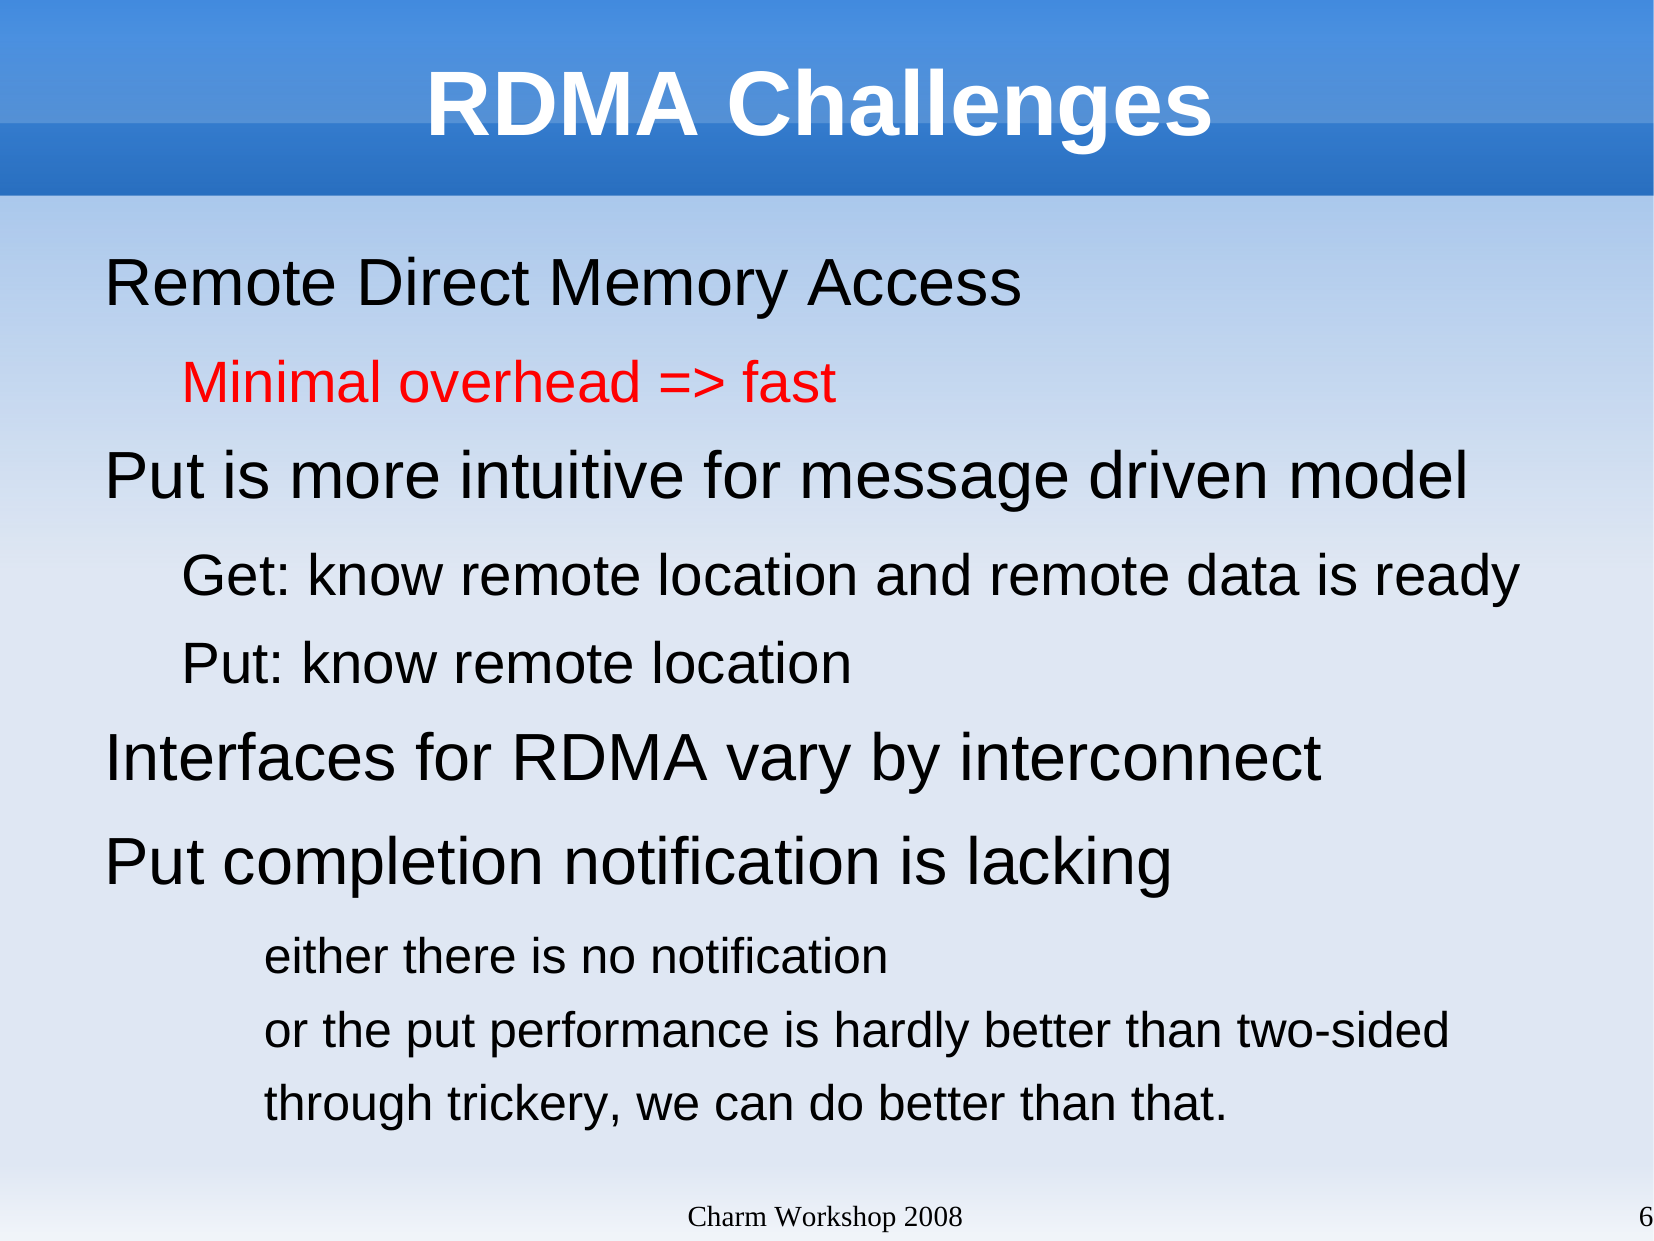

# RDMA Challenges
Remote Direct Memory Access
Minimal overhead => fast
Put is more intuitive for message driven model
Get: know remote location and remote data is ready
Put: know remote location
Interfaces for RDMA vary by interconnect
Put completion notification is lacking
either there is no notification
or the put performance is hardly better than two-sided
through trickery, we can do better than that.
Charm Workshop 2008
6